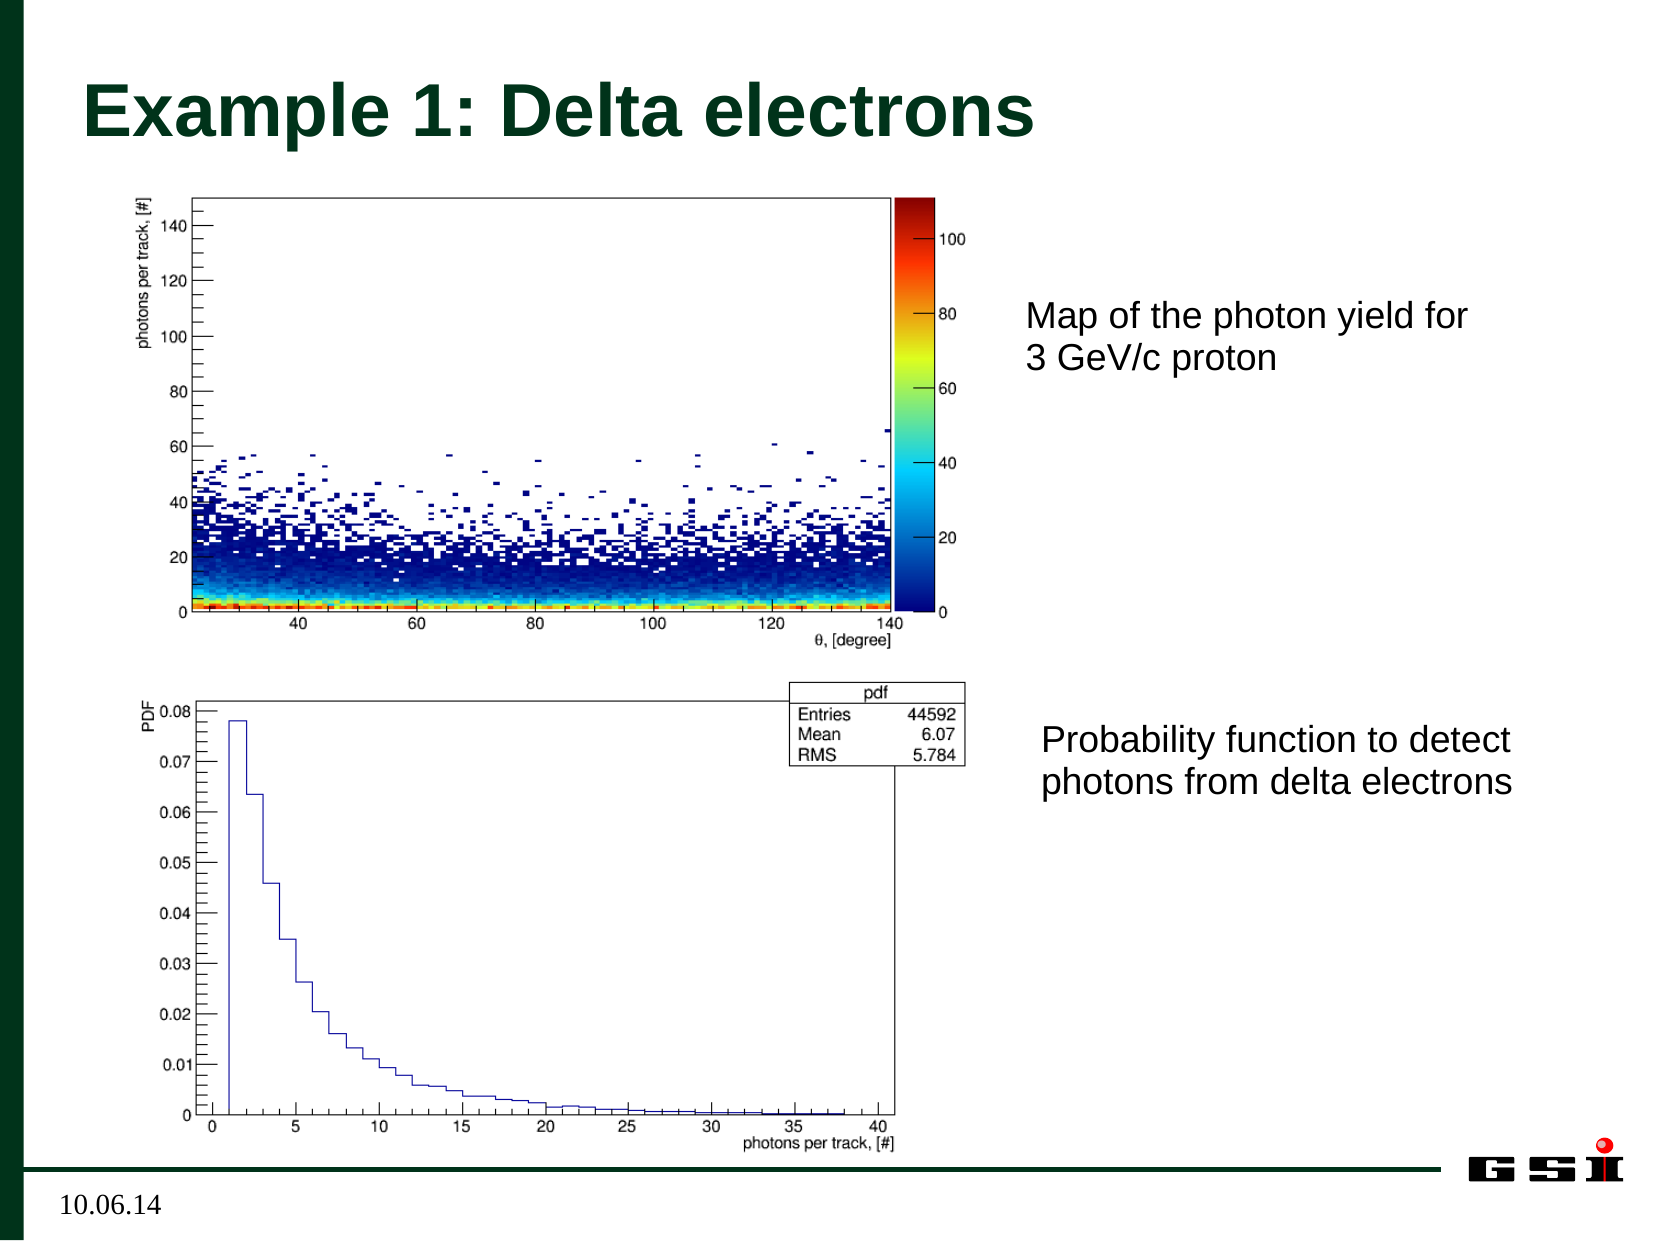

# Example 1: Delta electrons
Map of the photon yield for 3 GeV/c proton
Probability function to detect photons from delta electrons
10.06.14